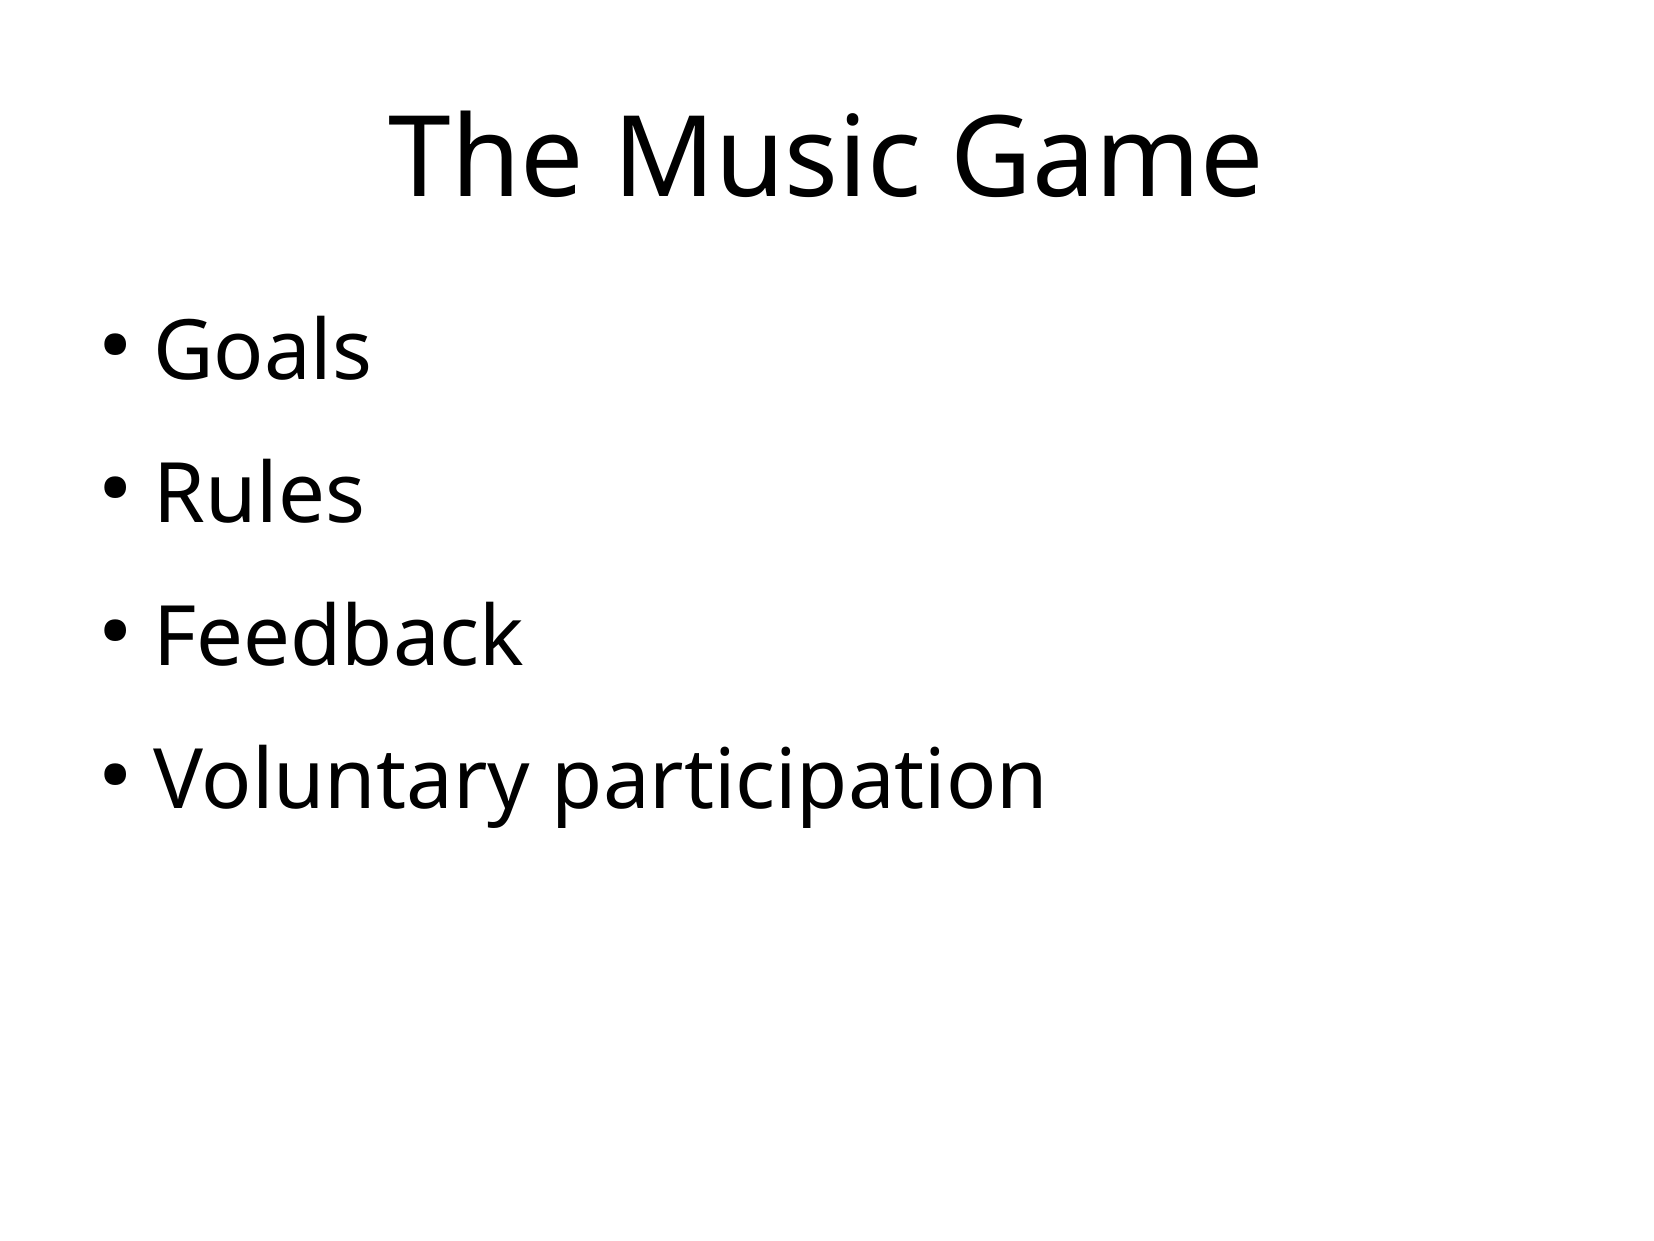

# The Music Game
Goals
Rules
Feedback
Voluntary participation